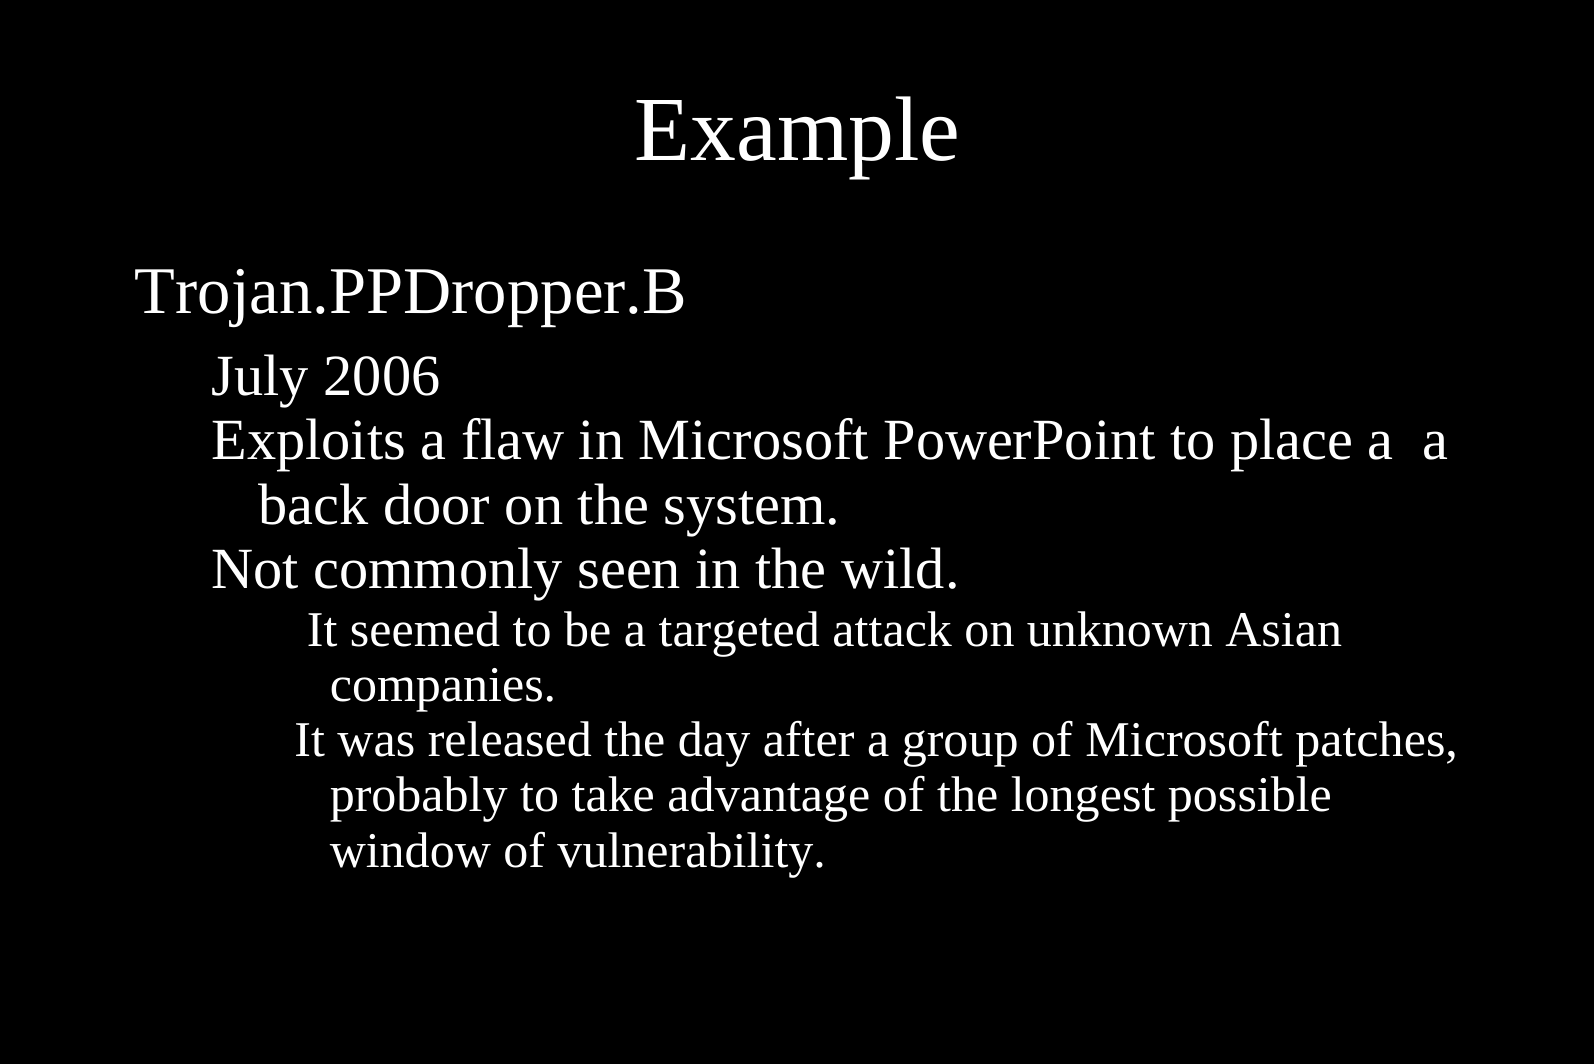

# Example
Trojan.PPDropper.B
July 2006
Exploits a flaw in Microsoft PowerPoint to place a a back door on the system.
Not commonly seen in the wild.
 It seemed to be a targeted attack on unknown Asian companies.
It was released the day after a group of Microsoft patches, probably to take advantage of the longest possible window of vulnerability.